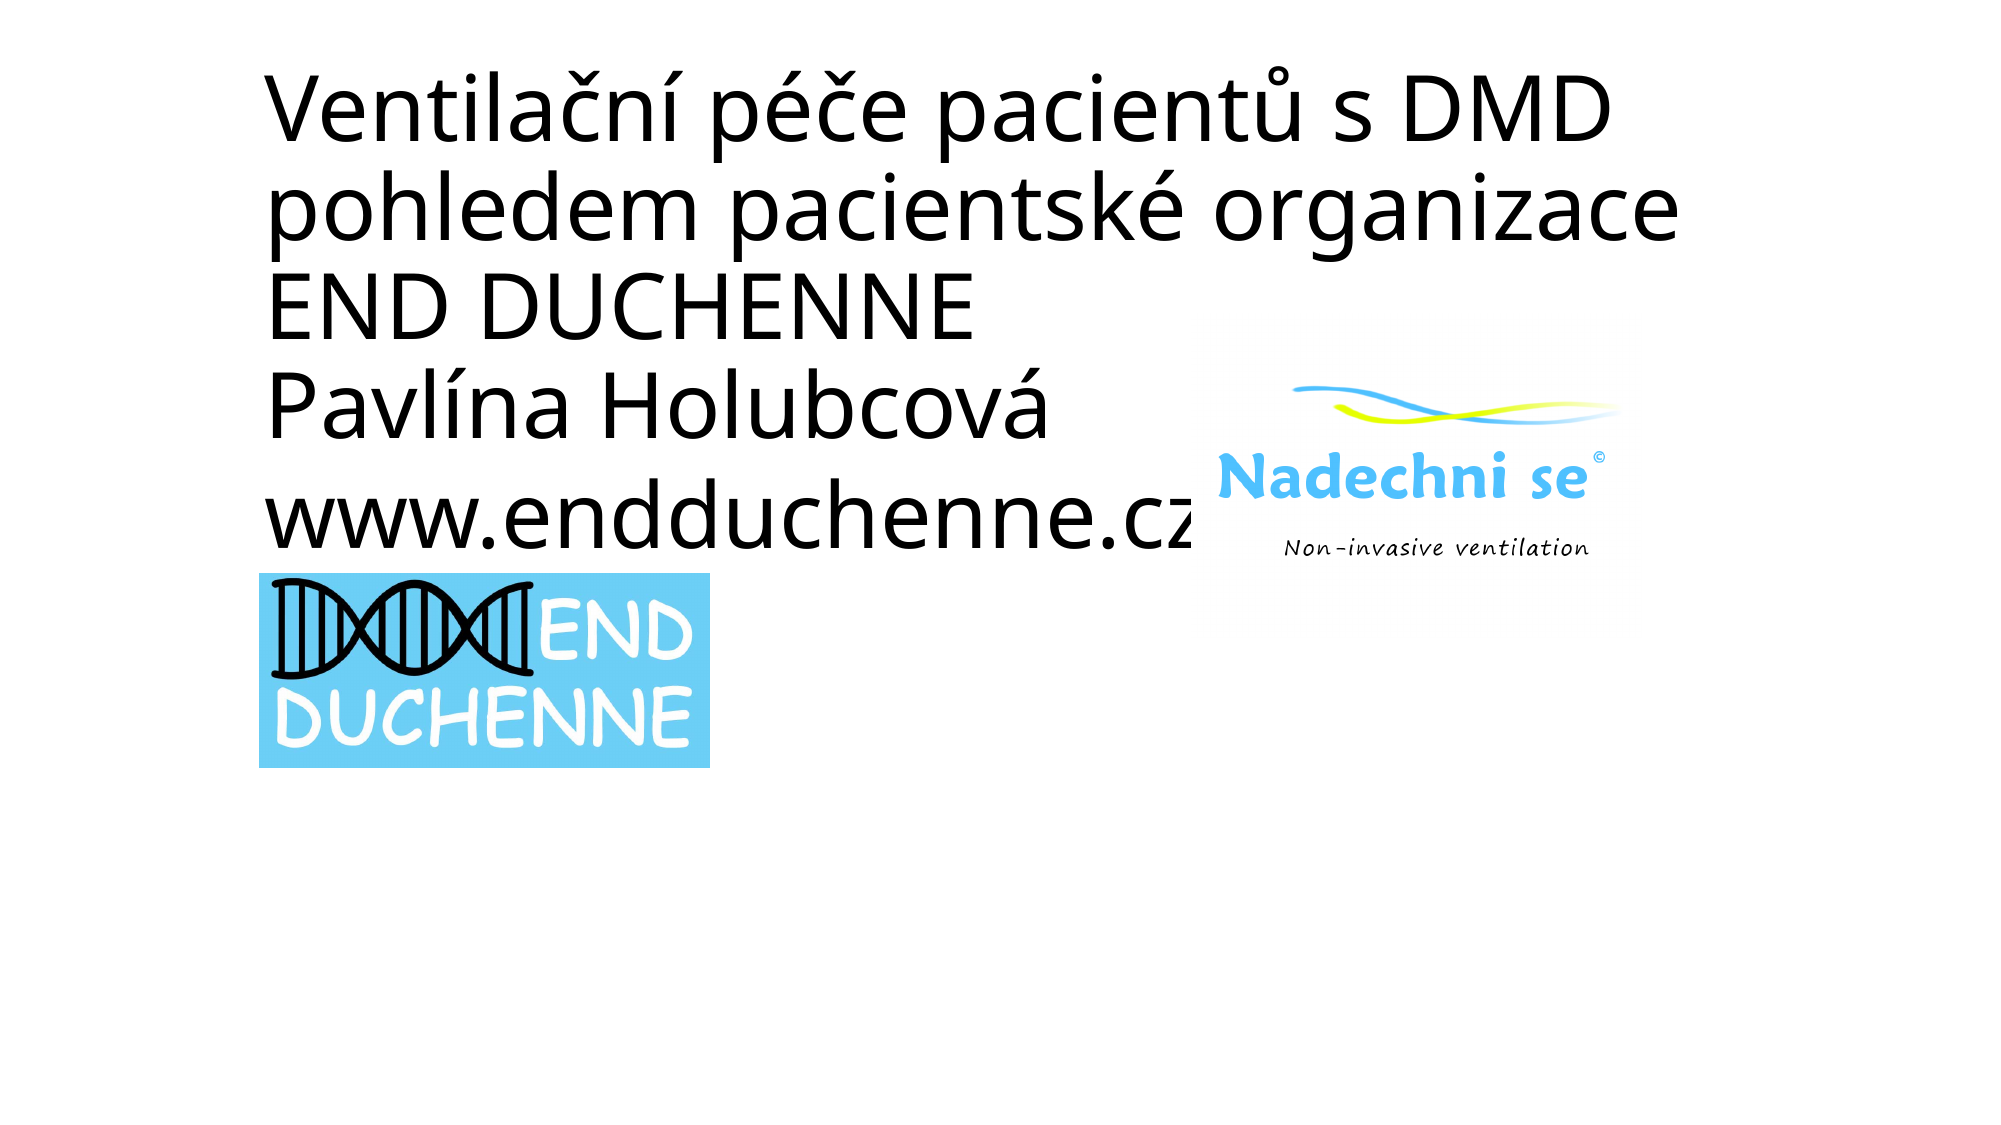

# Ventilační péče pacientů s DMD pohledem pacientské organizace END DUCHENNE Pavlína Holubcová www.endduchenne.cz